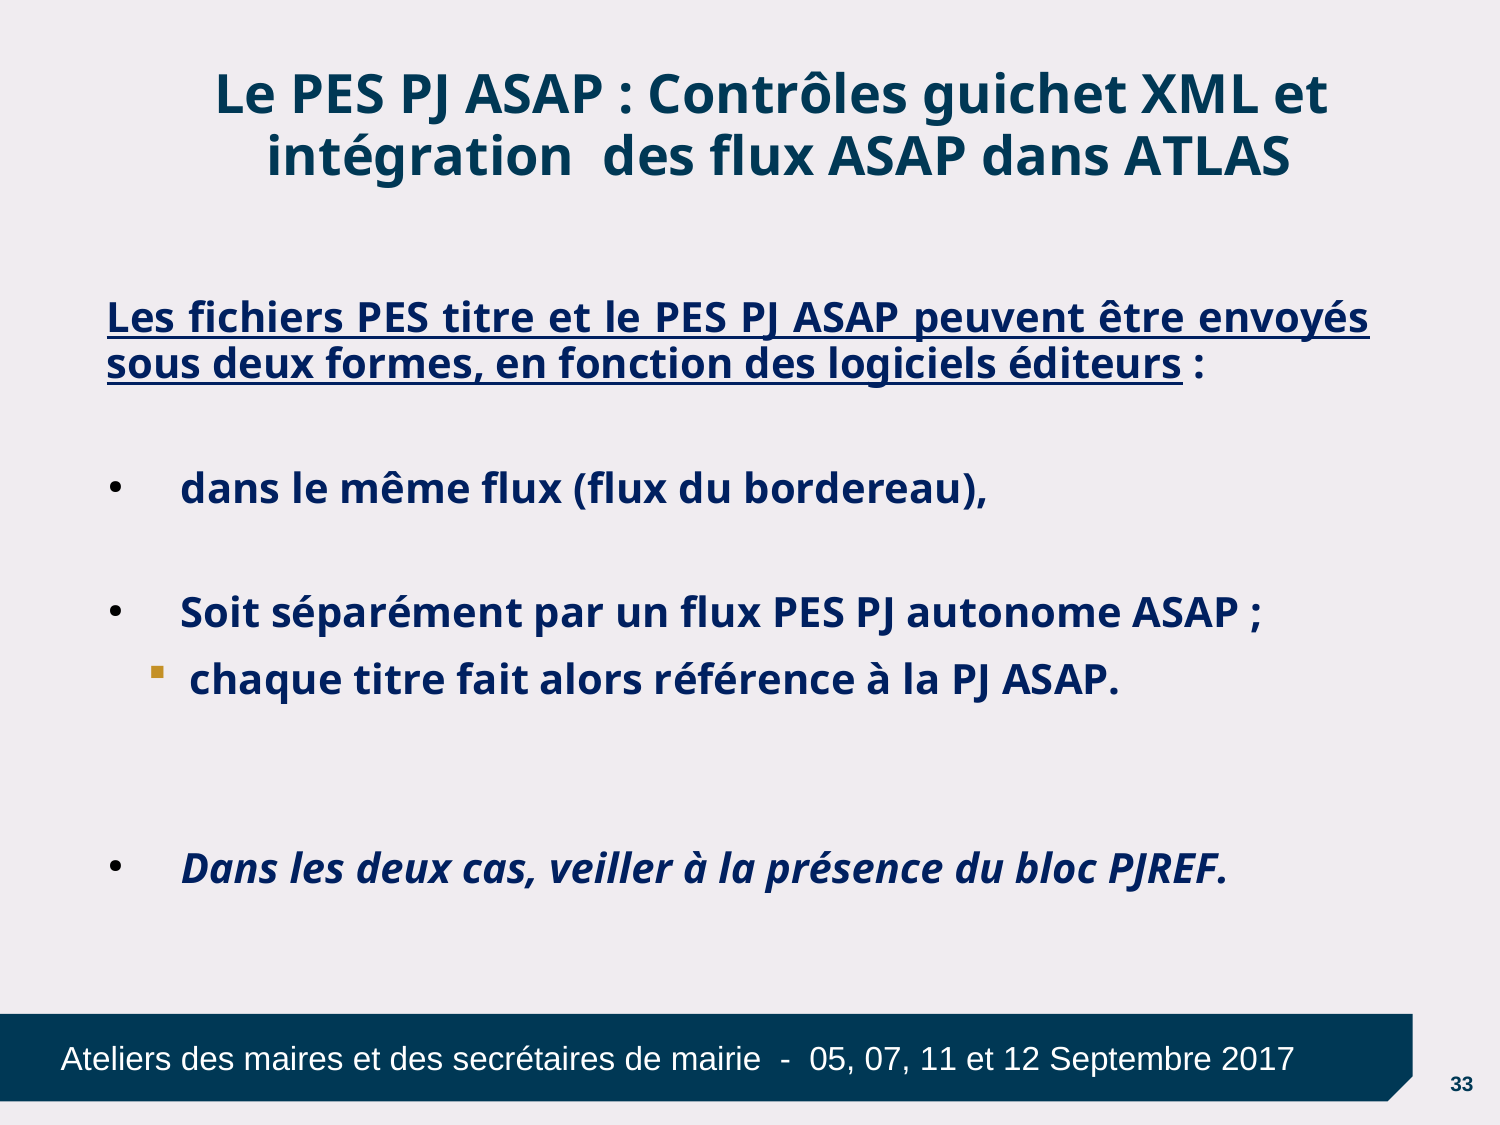

# Le PES PJ ASAP : Contrôles guichet XML et intégration des flux ASAP dans ATLAS
Les fichiers PES titre et le PES PJ ASAP peuvent être envoyés sous deux formes, en fonction des logiciels éditeurs :
dans le même flux (flux du bordereau),
Soit séparément par un flux PES PJ autonome ASAP ;
chaque titre fait alors référence à la PJ ASAP.
Dans les deux cas, veiller à la présence du bloc PJREF.